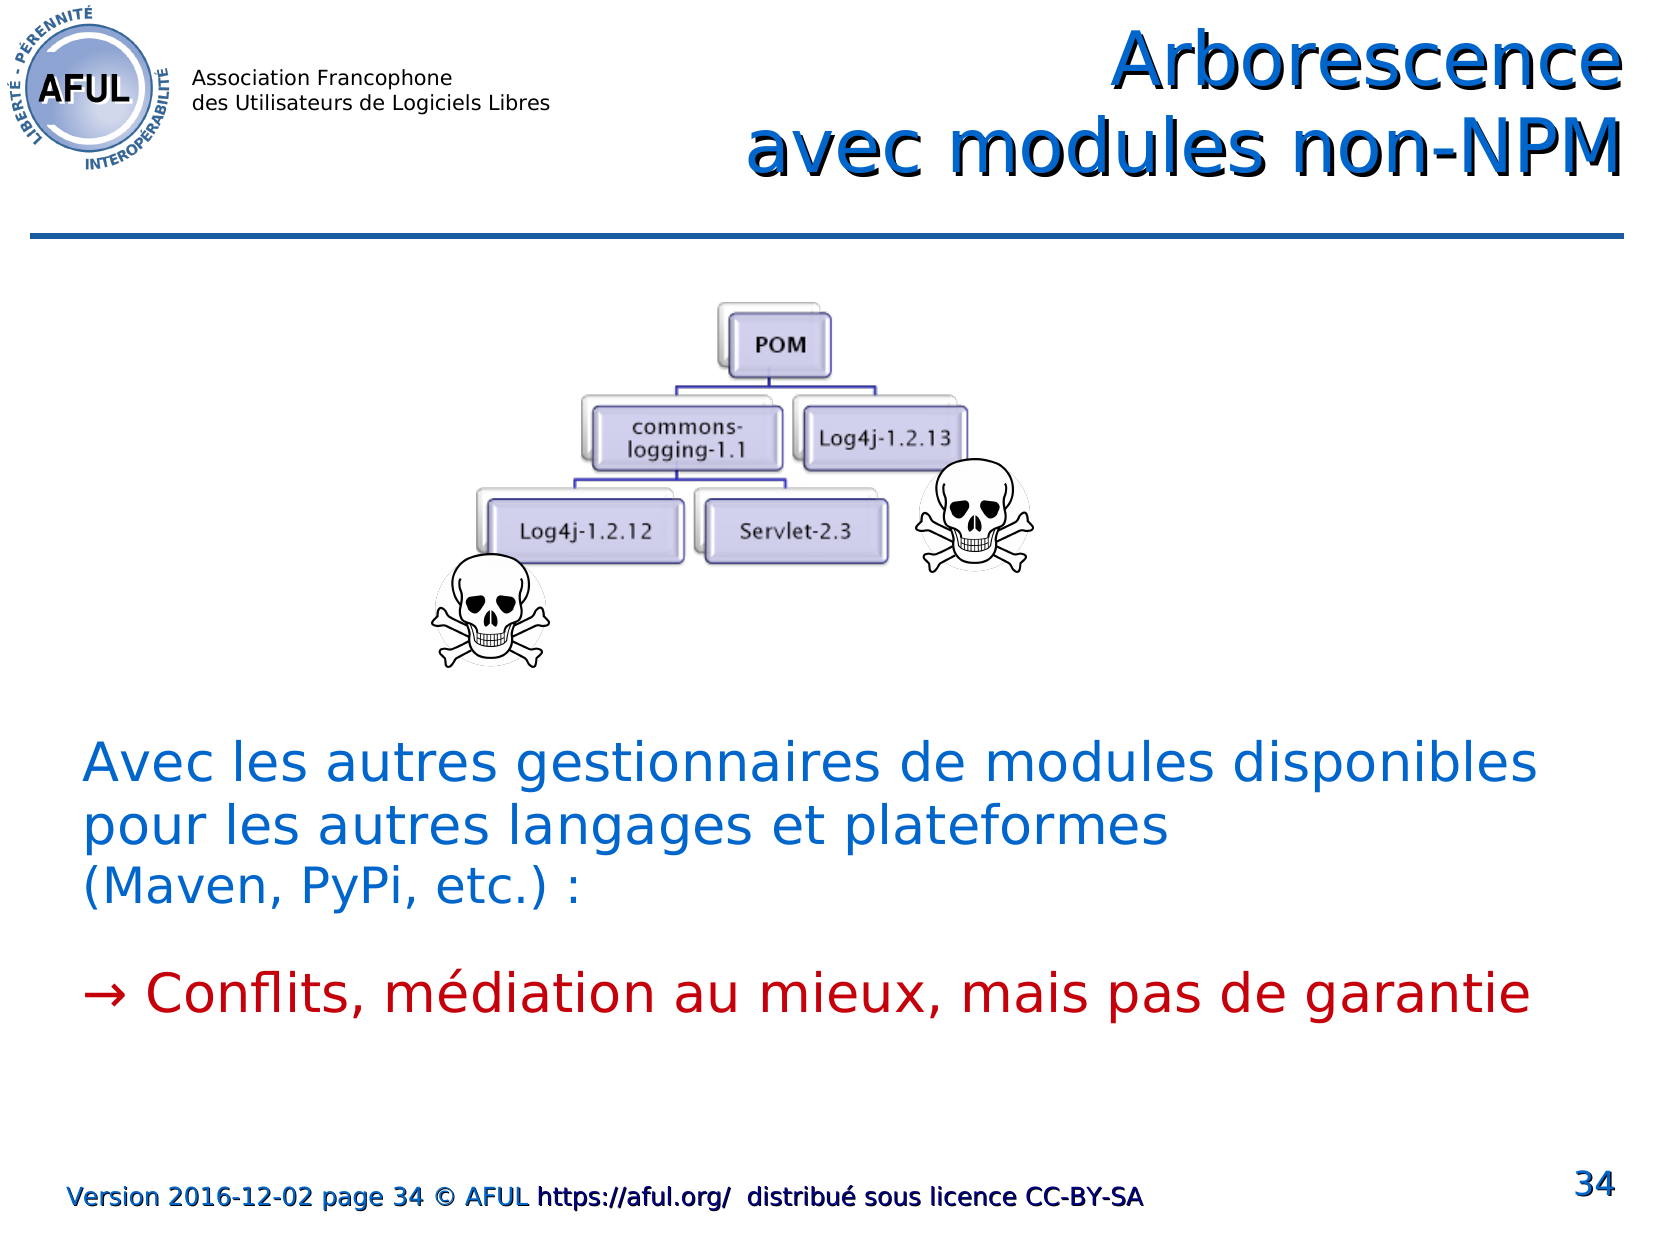

# Arborescence avec modules non-NPM
Avec les autres gestionnaires de modules disponibles pour les autres langages et plateformes
(Maven, PyPi, etc.) :
→ Conflits, médiation au mieux, mais pas de garantie